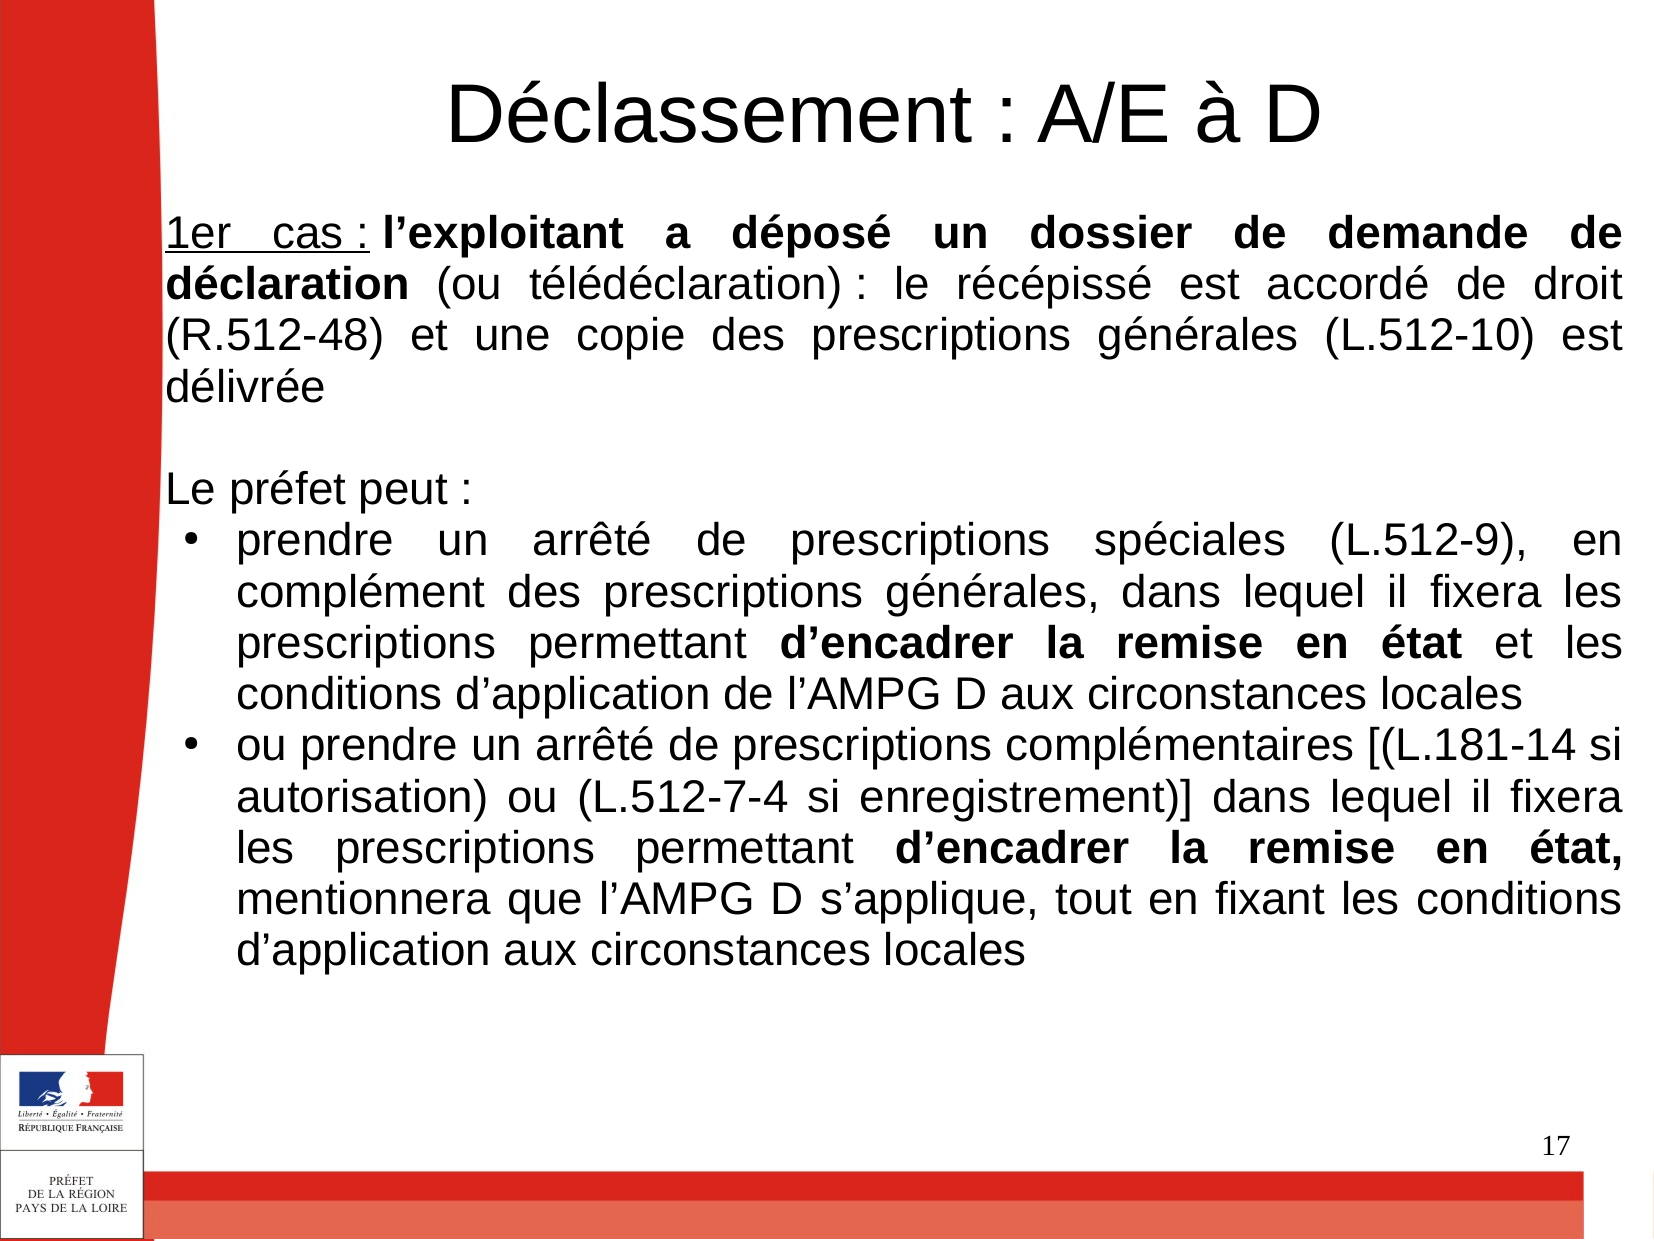

# Déclassement : A/E à D
1er cas : l’exploitant a déposé un dossier de demande de déclaration (ou télédéclaration) : le récépissé est accordé de droit (R.512-48) et une copie des prescriptions générales (L.512-10) est délivrée
Le préfet peut :
prendre un arrêté de prescriptions spéciales (L.512-9), en complément des prescriptions générales, dans lequel il fixera les prescriptions permettant d’encadrer la remise en état et les conditions d’application de l’AMPG D aux circonstances locales
ou prendre un arrêté de prescriptions complémentaires [(L.181-14 si autorisation) ou (L.512-7-4 si enregistrement)] dans lequel il fixera les prescriptions permettant d’encadrer la remise en état, mentionnera que l’AMPG D s’applique, tout en fixant les conditions d’application aux circonstances locales
17